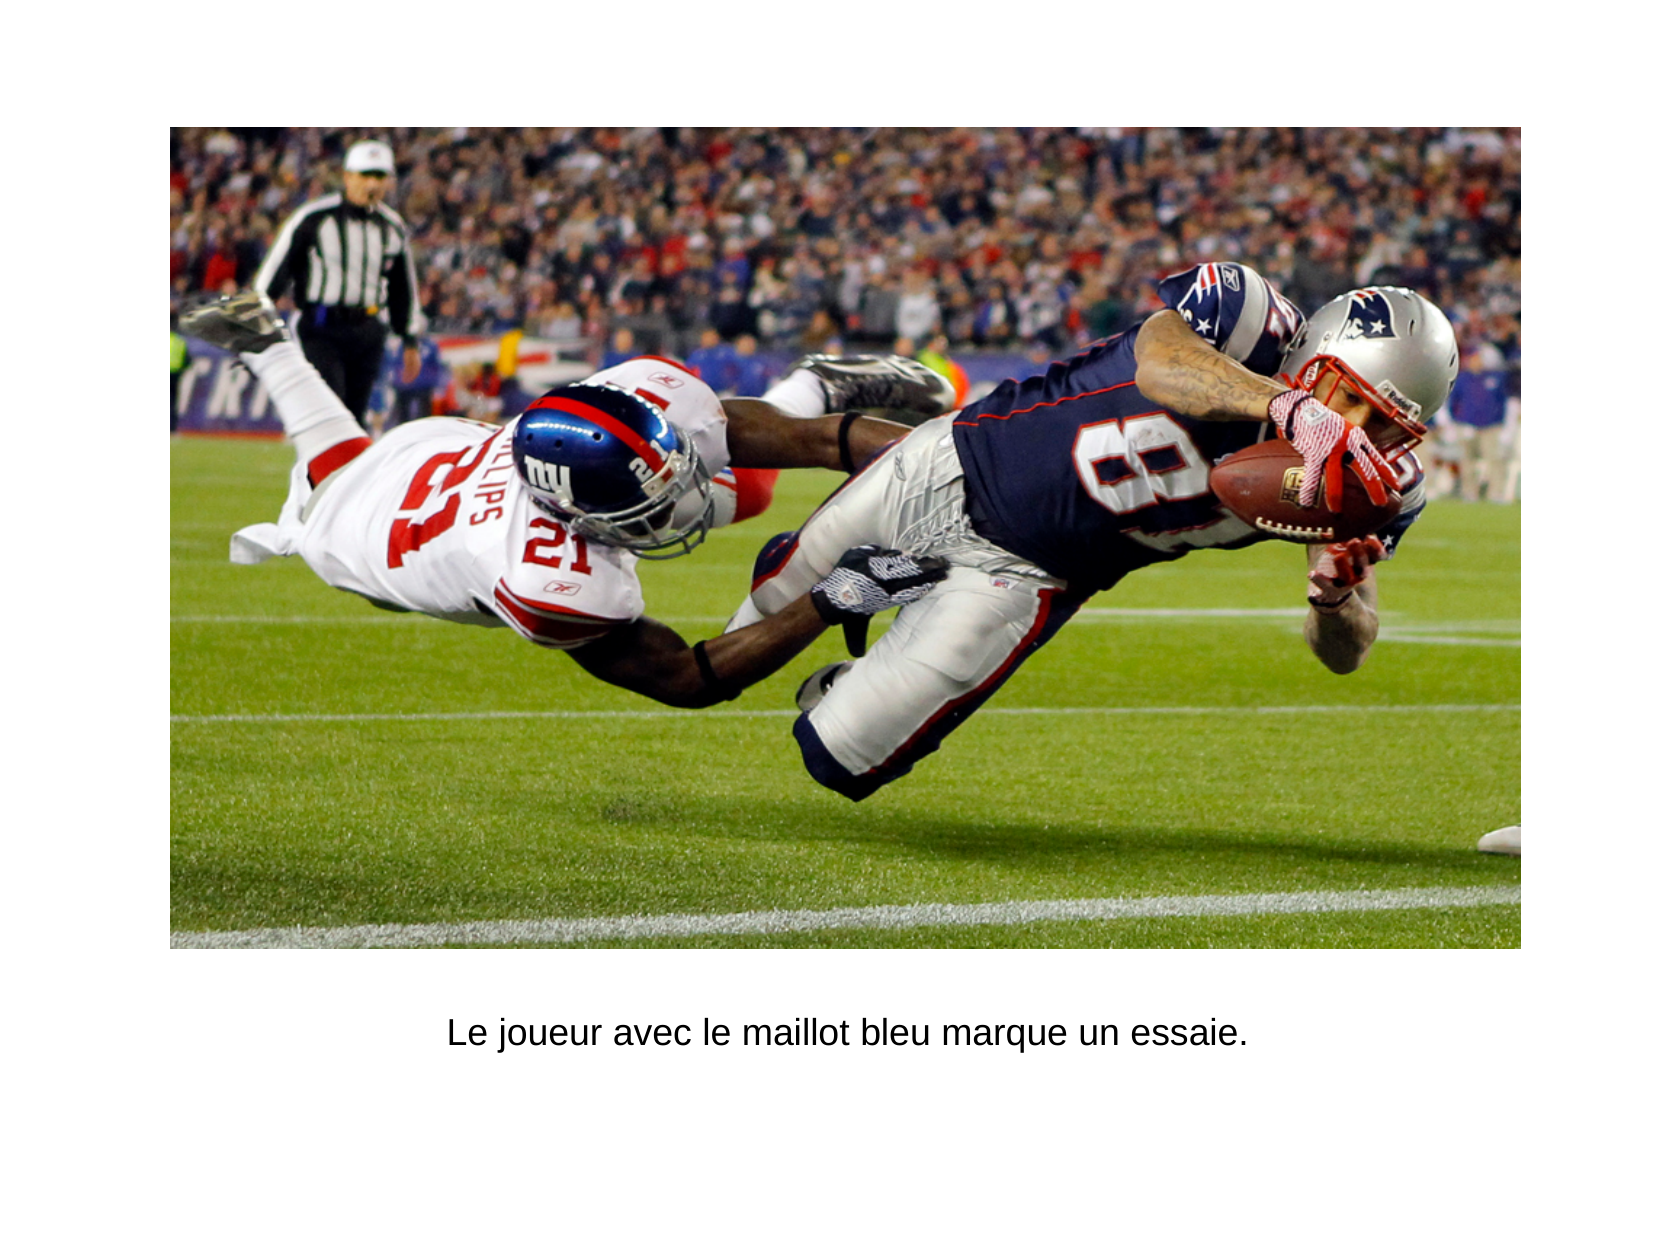

Le joueur avec le maillot bleu marque un essaie.